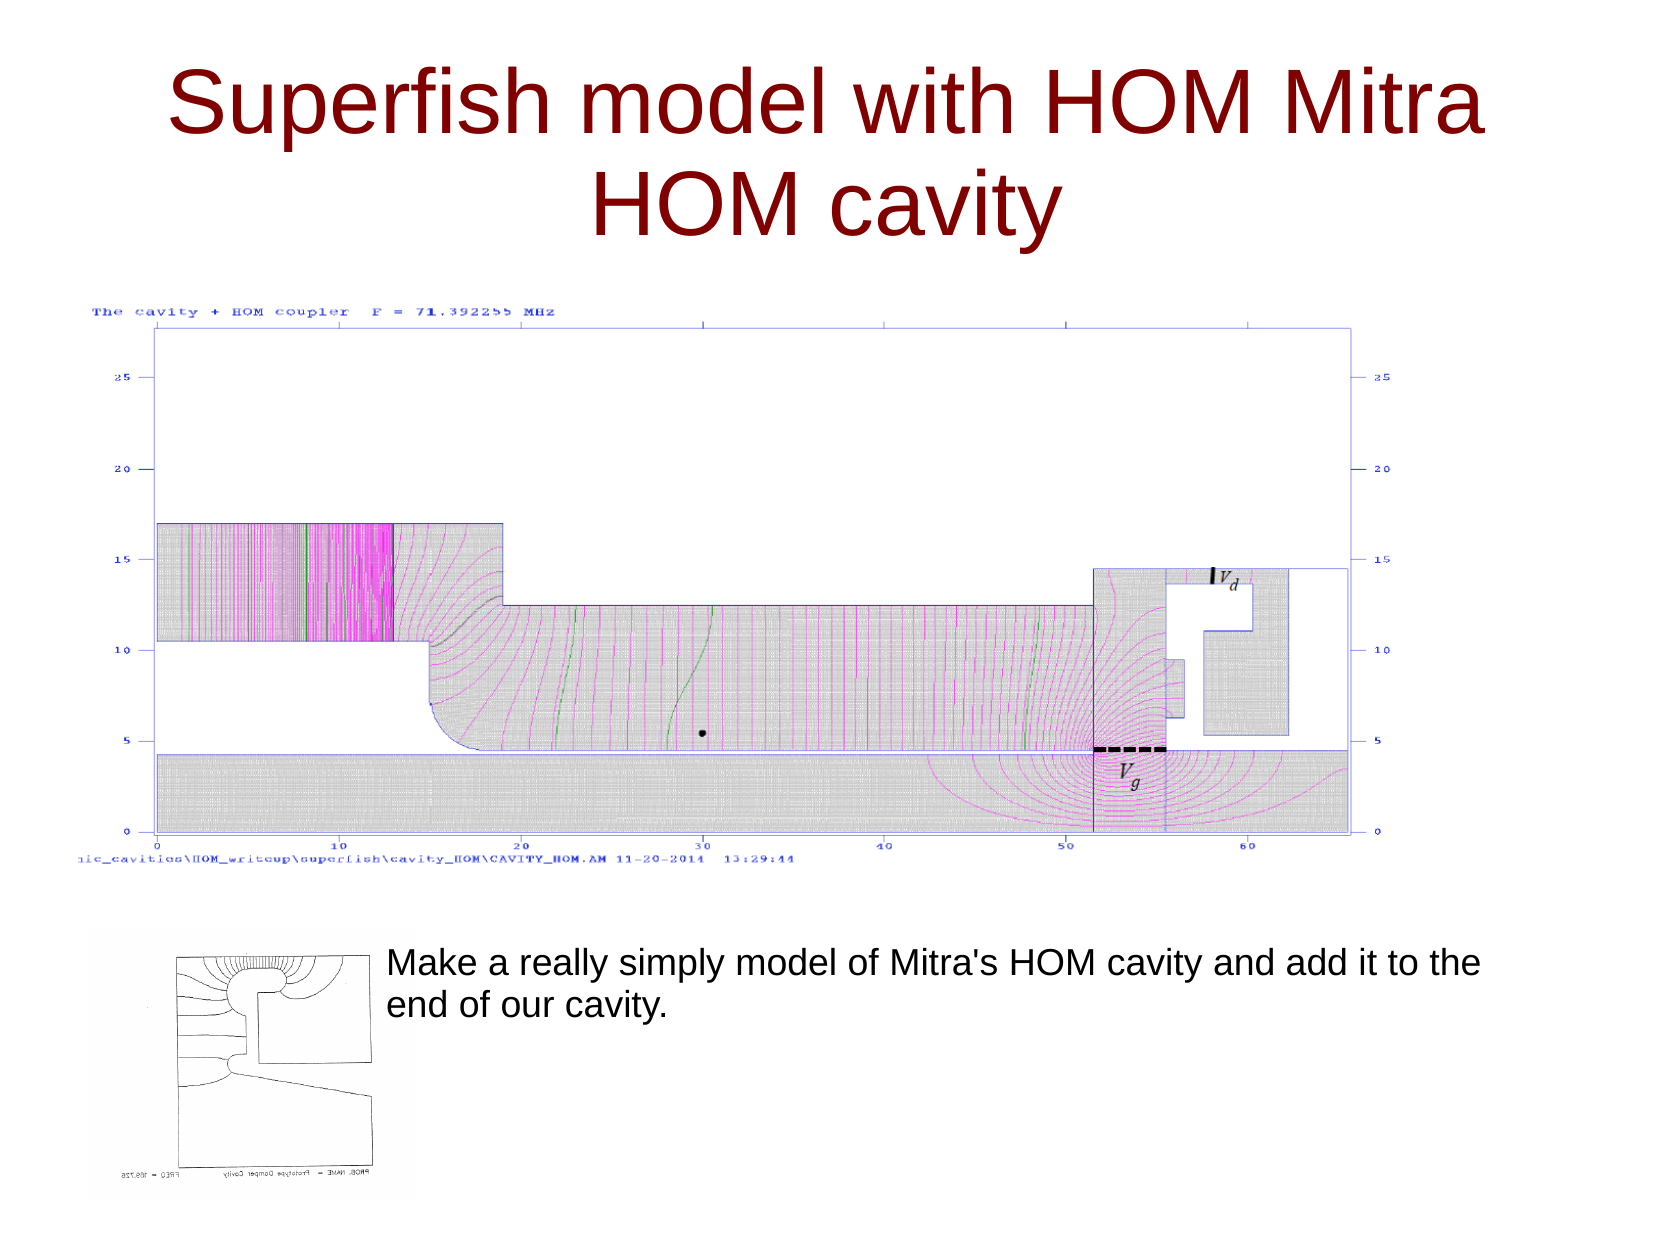

# Superfish model with HOM Mitra HOM cavity
Make a really simply model of Mitra's HOM cavity and add it to the end of our cavity.